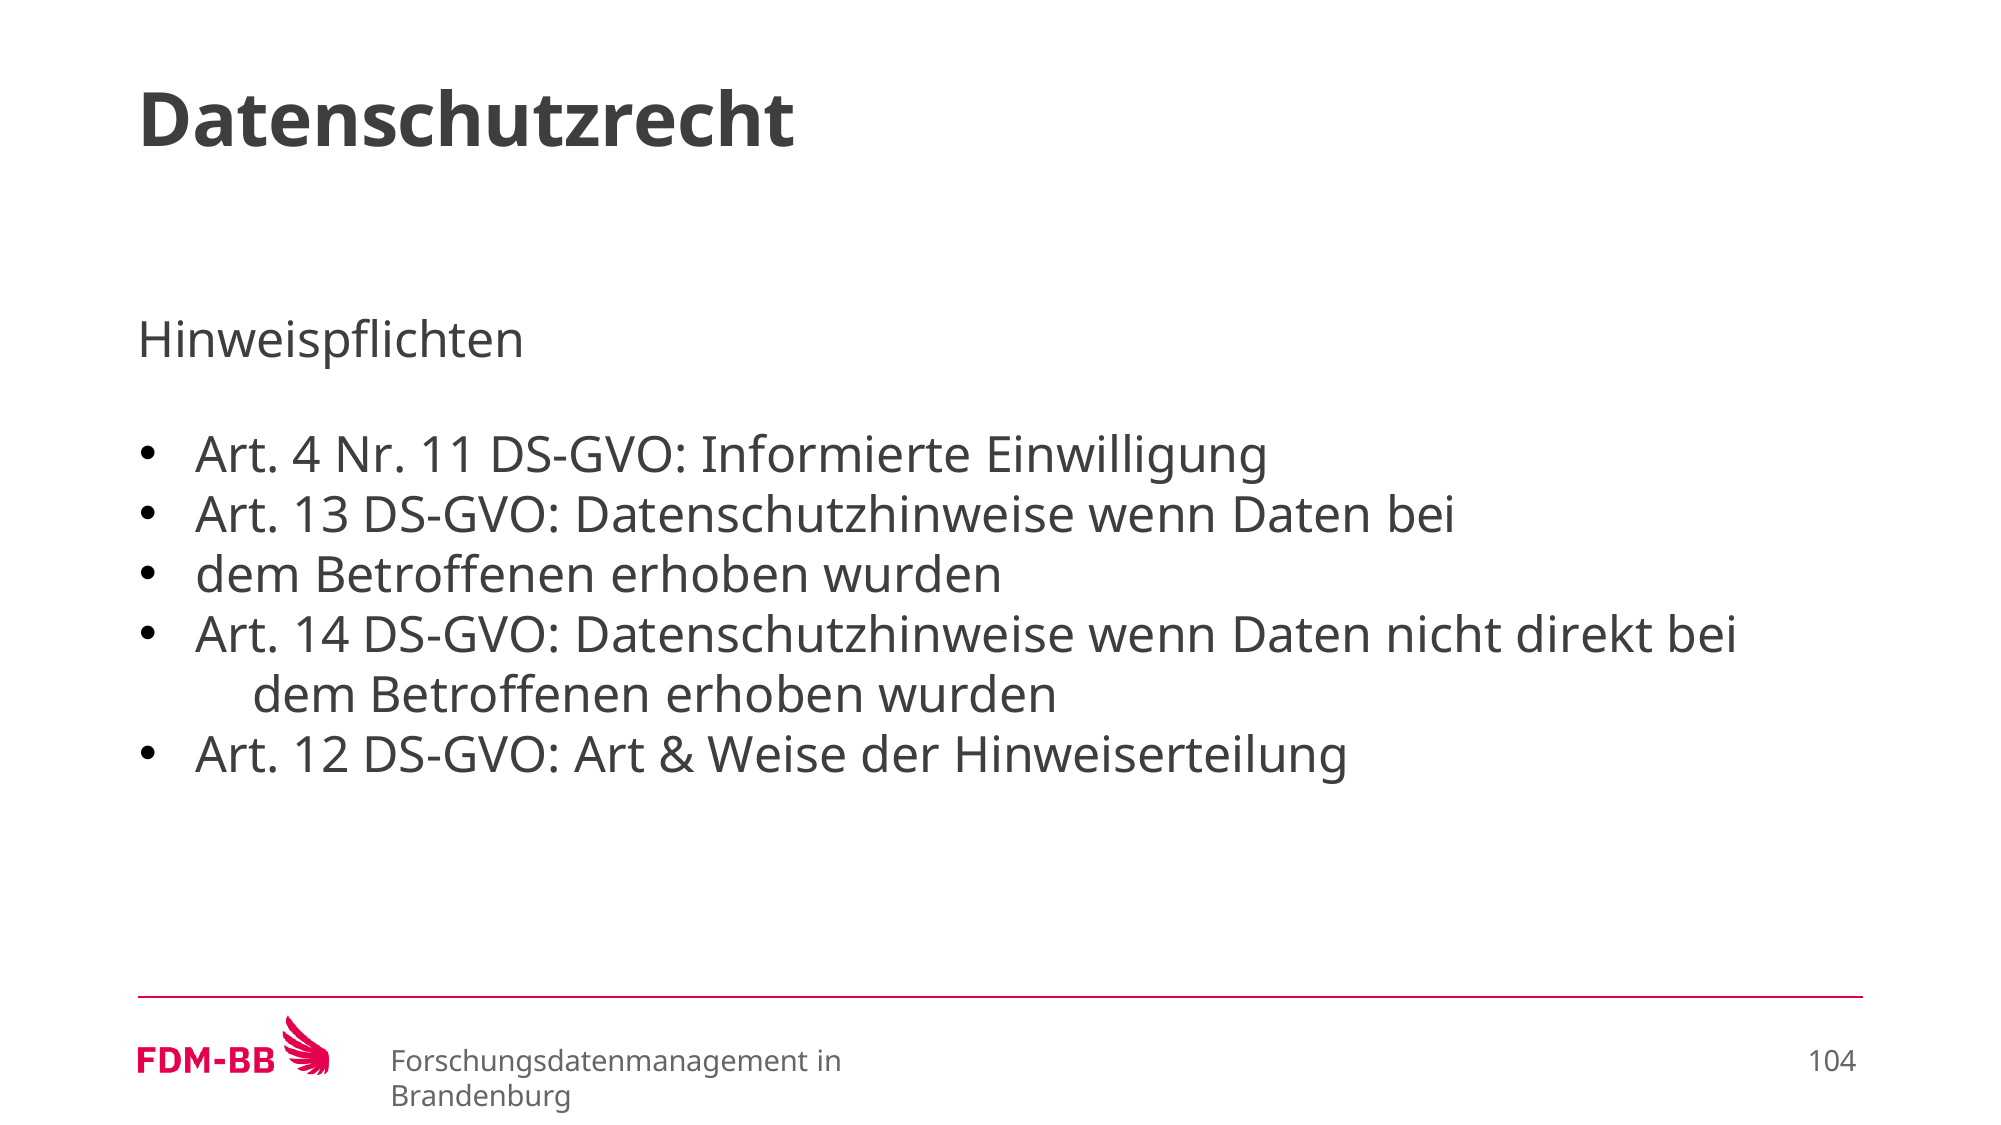

# Datenschutzrecht
Hinweispflichten
Art. 4 Nr. 11 DS-GVO: Informierte Einwilligung
Art. 13 DS-GVO: Datenschutzhinweise wenn Daten bei
dem Betroffenen erhoben wurden
Art. 14 DS-GVO: Datenschutzhinweise wenn Daten nicht direkt bei dem Betroffenen erhoben wurden
Art. 12 DS-GVO: Art & Weise der Hinweiserteilung
Forschungsdatenmanagement in Brandenburg
104